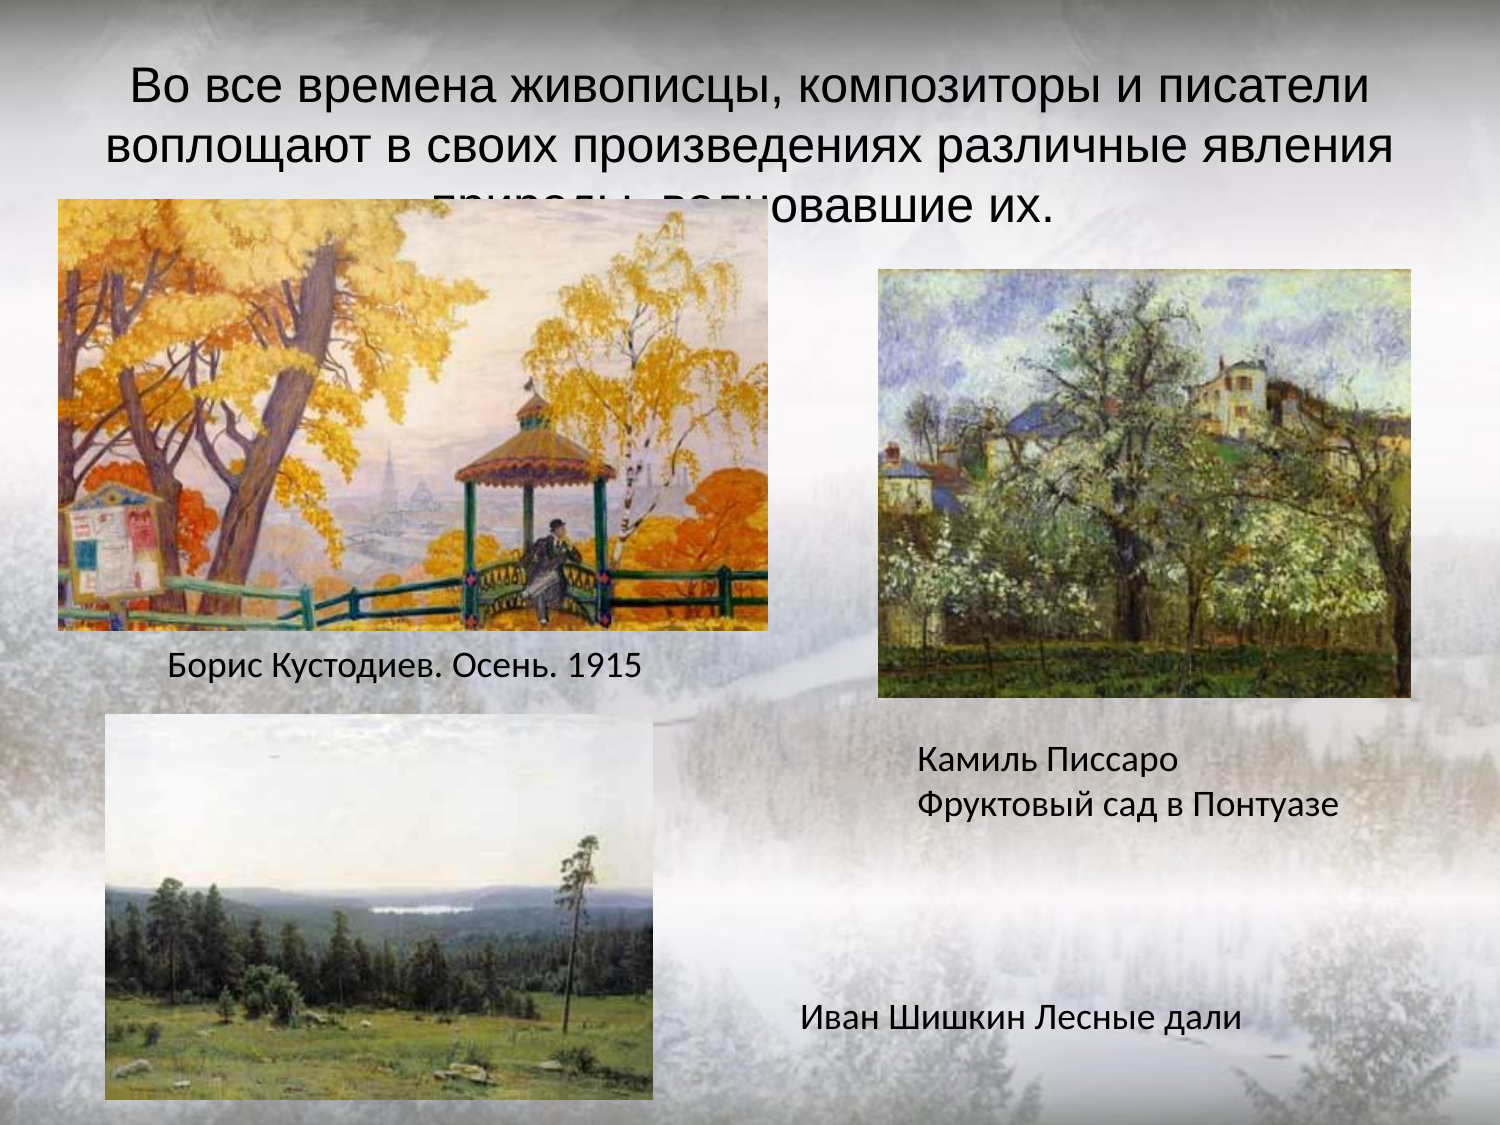

# Во все времена живописцы, композиторы и писатели воплощают в своих произведениях различные явления природы, волновавшие их.
Борис Кустодиев. Осень. 1915
Камиль Писсаро
Фруктовый сад в Понтуазе
Иван Шишкин Лесные дали